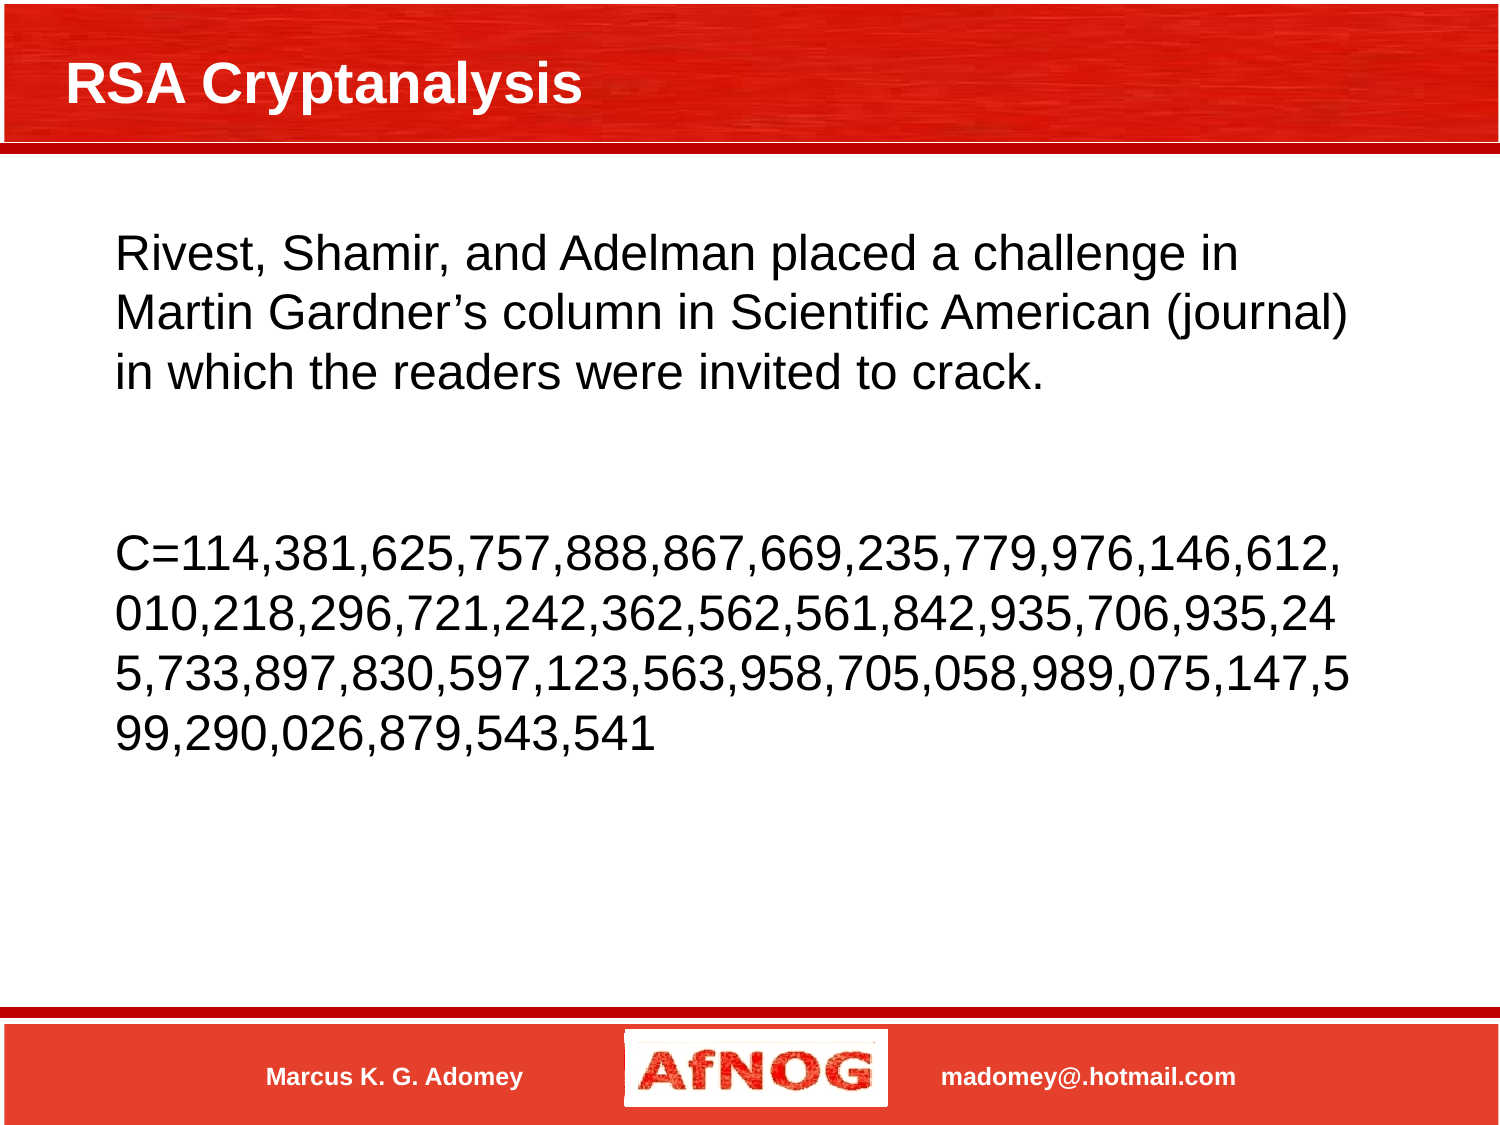

RSA Cryptanalysis
Rivest, Shamir, and Adelman placed a challenge in Martin Gardner’s column in Scientific American (journal) in which the readers were invited to crack.
C=114,381,625,757,888,867,669,235,779,976,146,612,010,218,296,721,242,362,562,561,842,935,706,935,245,733,897,830,597,123,563,958,705,058,989,075,147,599,290,026,879,543,541